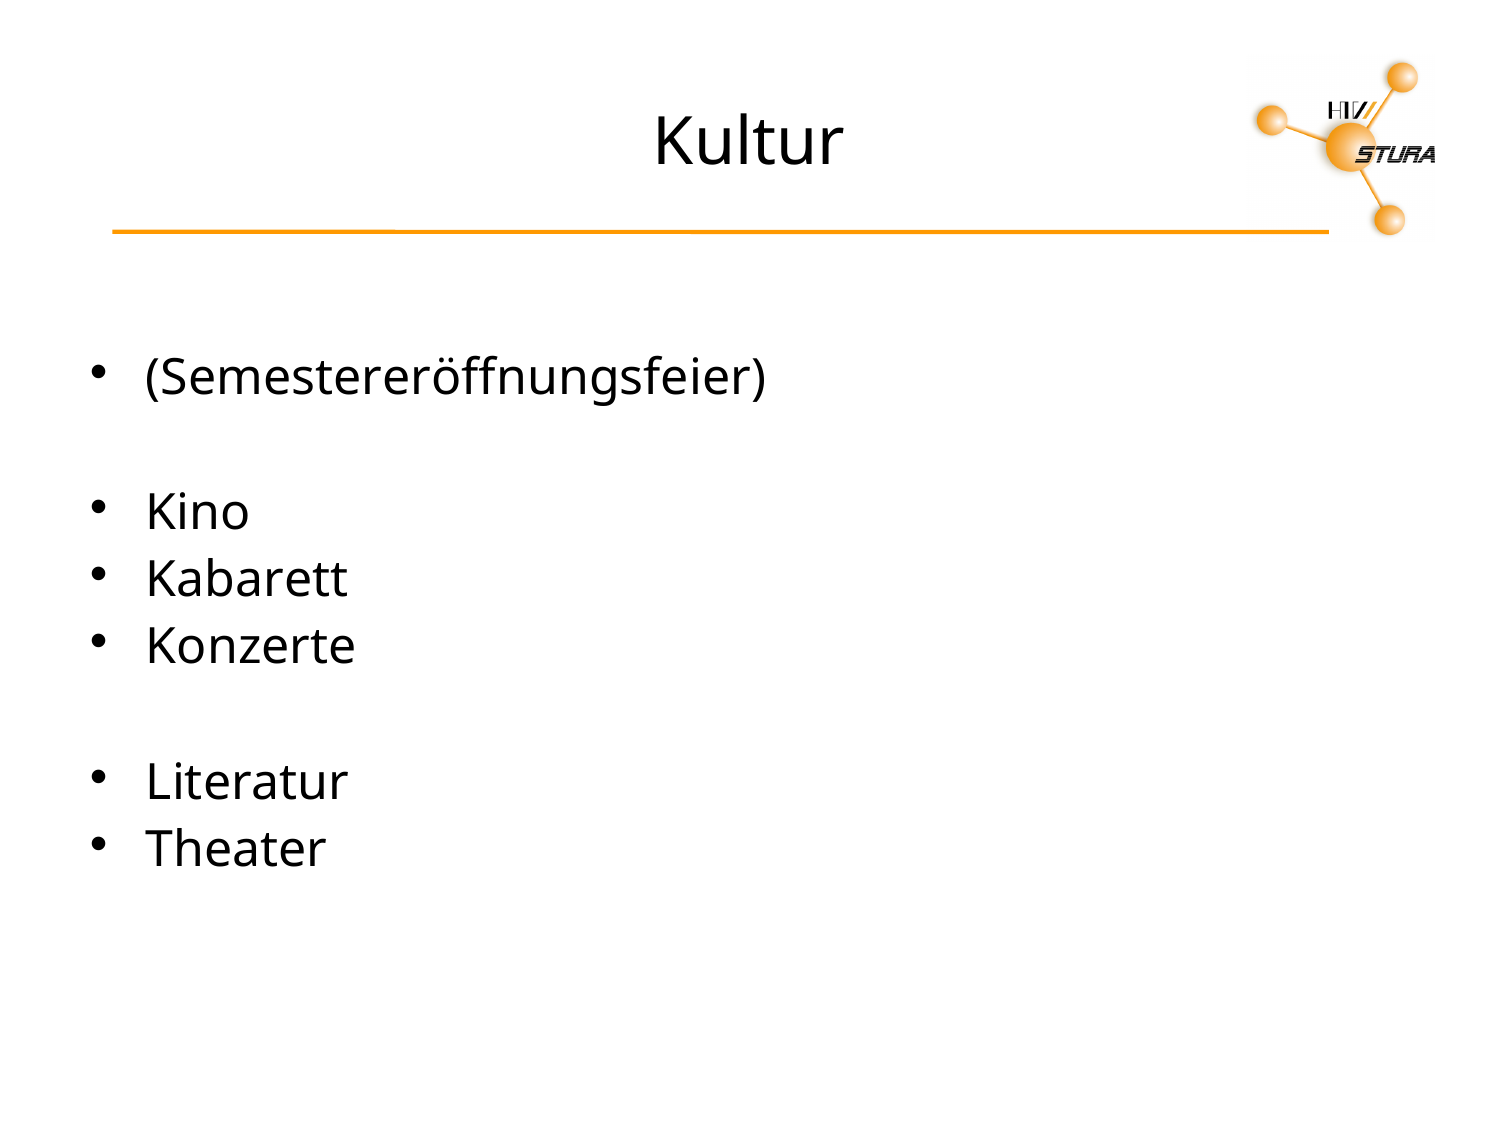

# Kultur
(Semestereröffnungsfeier)
Kino
Kabarett
Konzerte
Literatur
Theater